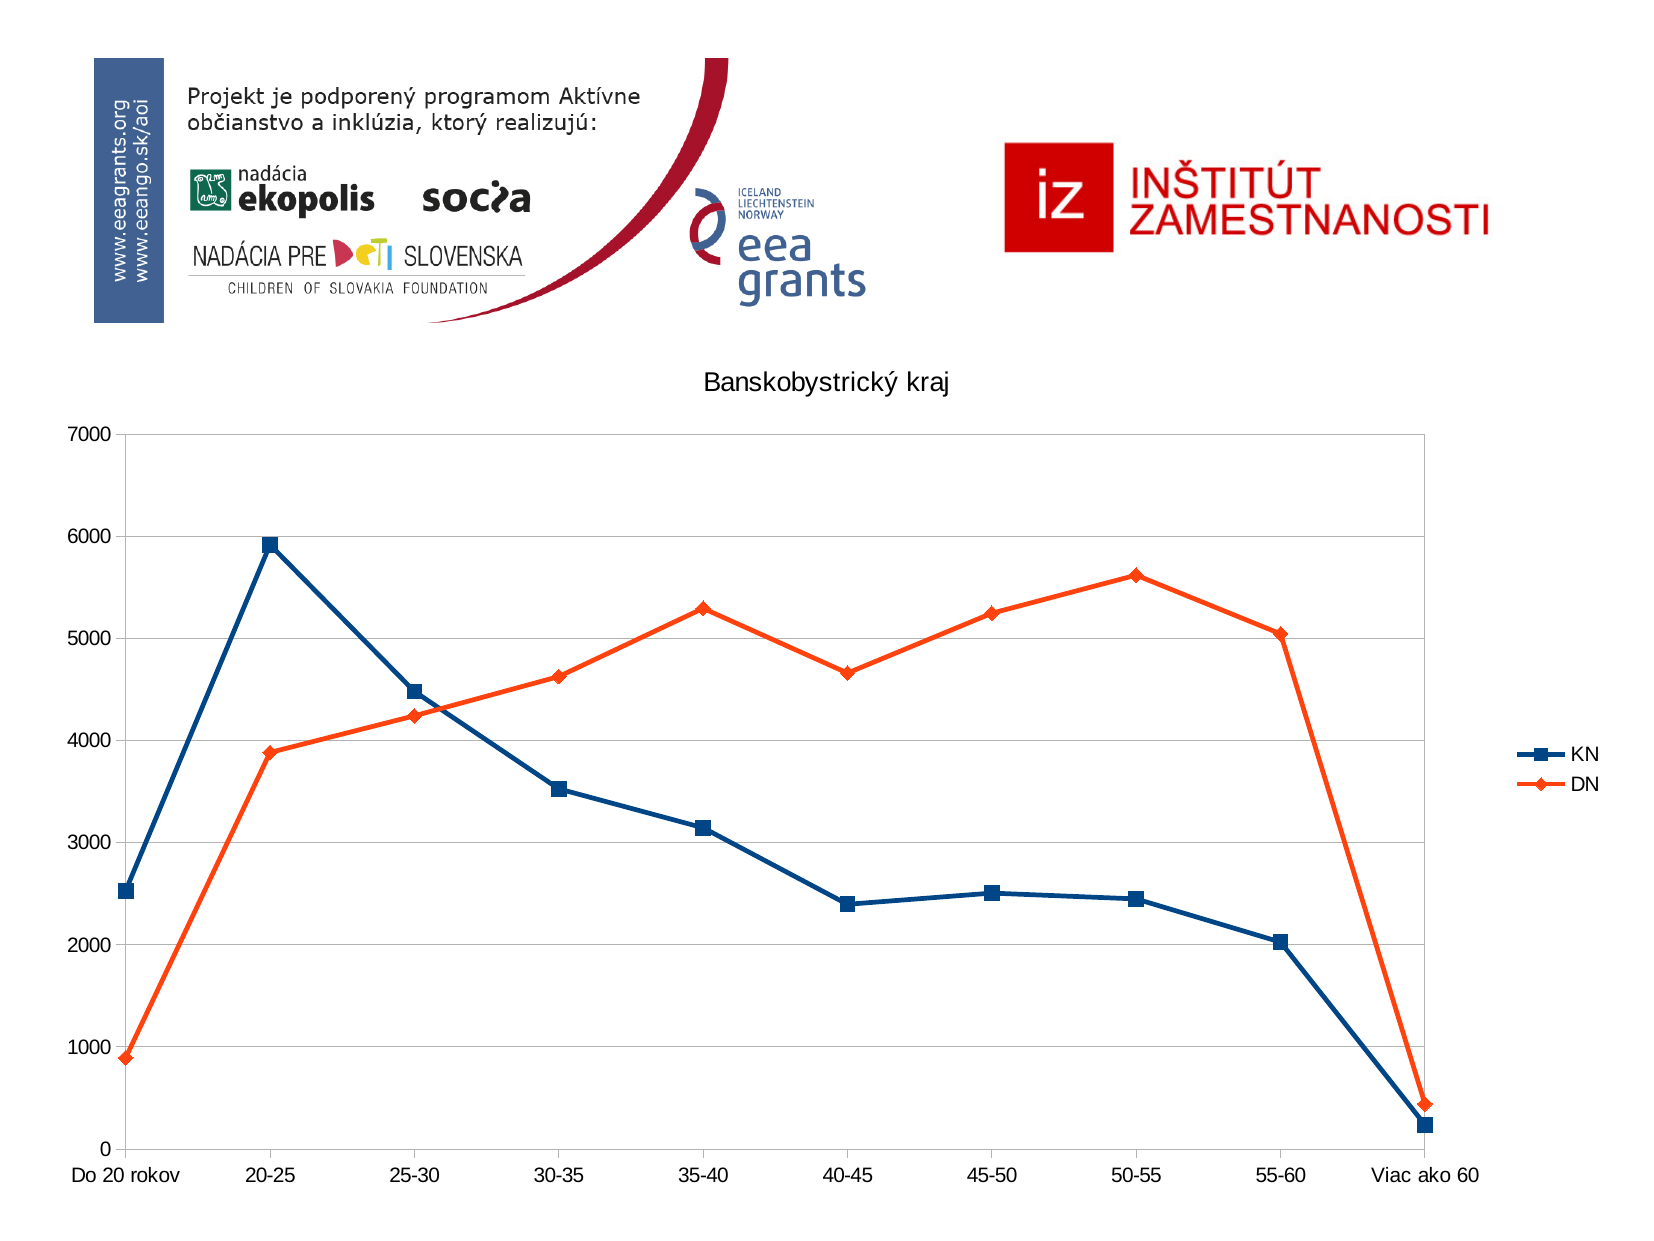

#
### Chart: Banskobystrický kraj
| Category | KN | DN |
|---|---|---|
| Do 20 rokov | 2531.0 | 894.0 |
| 20-25 | 5920.0 | 3885.0 |
| 25-30 | 4483.0 | 4244.0 |
| 30-35 | 3528.0 | 4629.0 |
| 35-40 | 3147.0 | 5297.0 |
| 40-45 | 2397.0 | 4663.0 |
| 45-50 | 2507.0 | 5249.0 |
| 50-55 | 2450.0 | 5622.0 |
| 55-60 | 2027.0 | 5047.0 |
| Viac ako 60 | 238.0 | 442.0 |BANSKOBYSTRICKÝ KRAJ